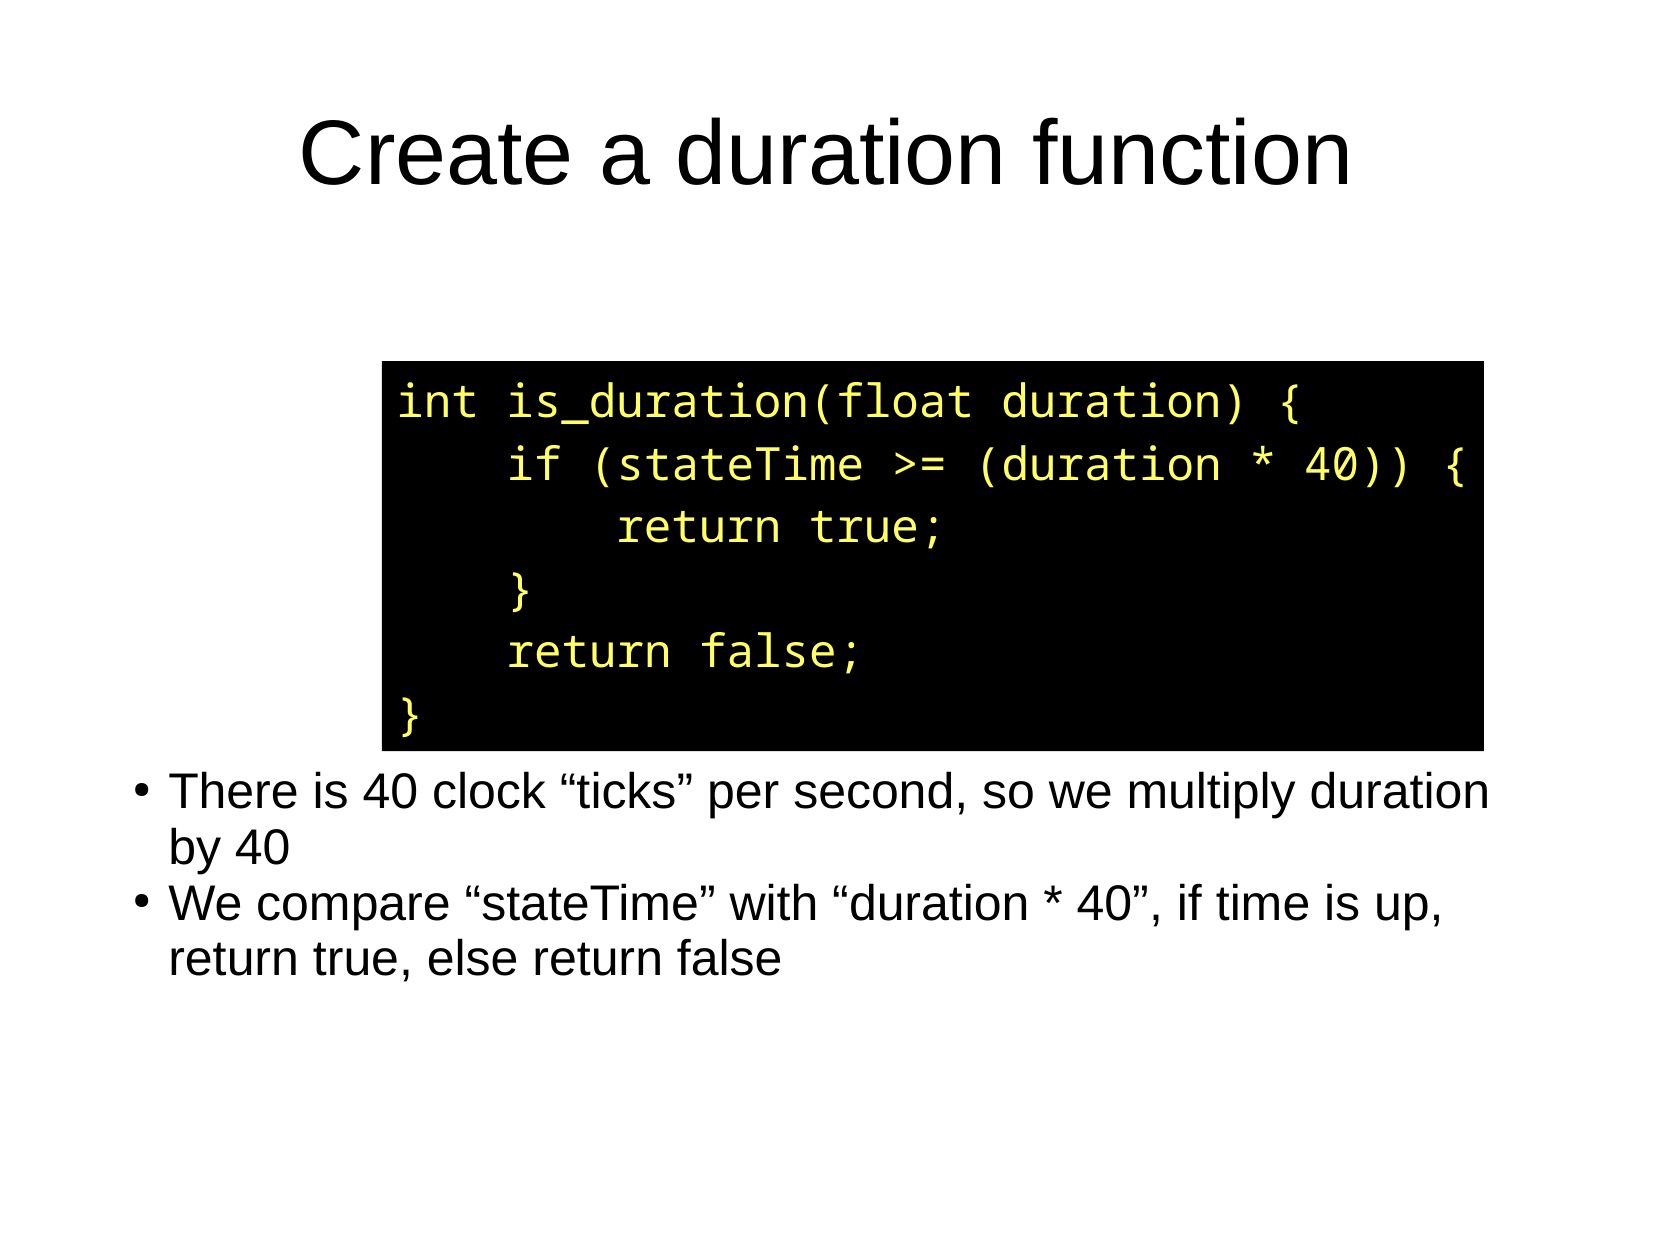

# Create a duration function
int is_duration(float duration) {
 if (stateTime >= (duration * 40)) {
 return true;
 }
 return false;
}
There is 40 clock “ticks” per second, so we multiply duration by 40
We compare “stateTime” with “duration * 40”, if time is up, return true, else return false